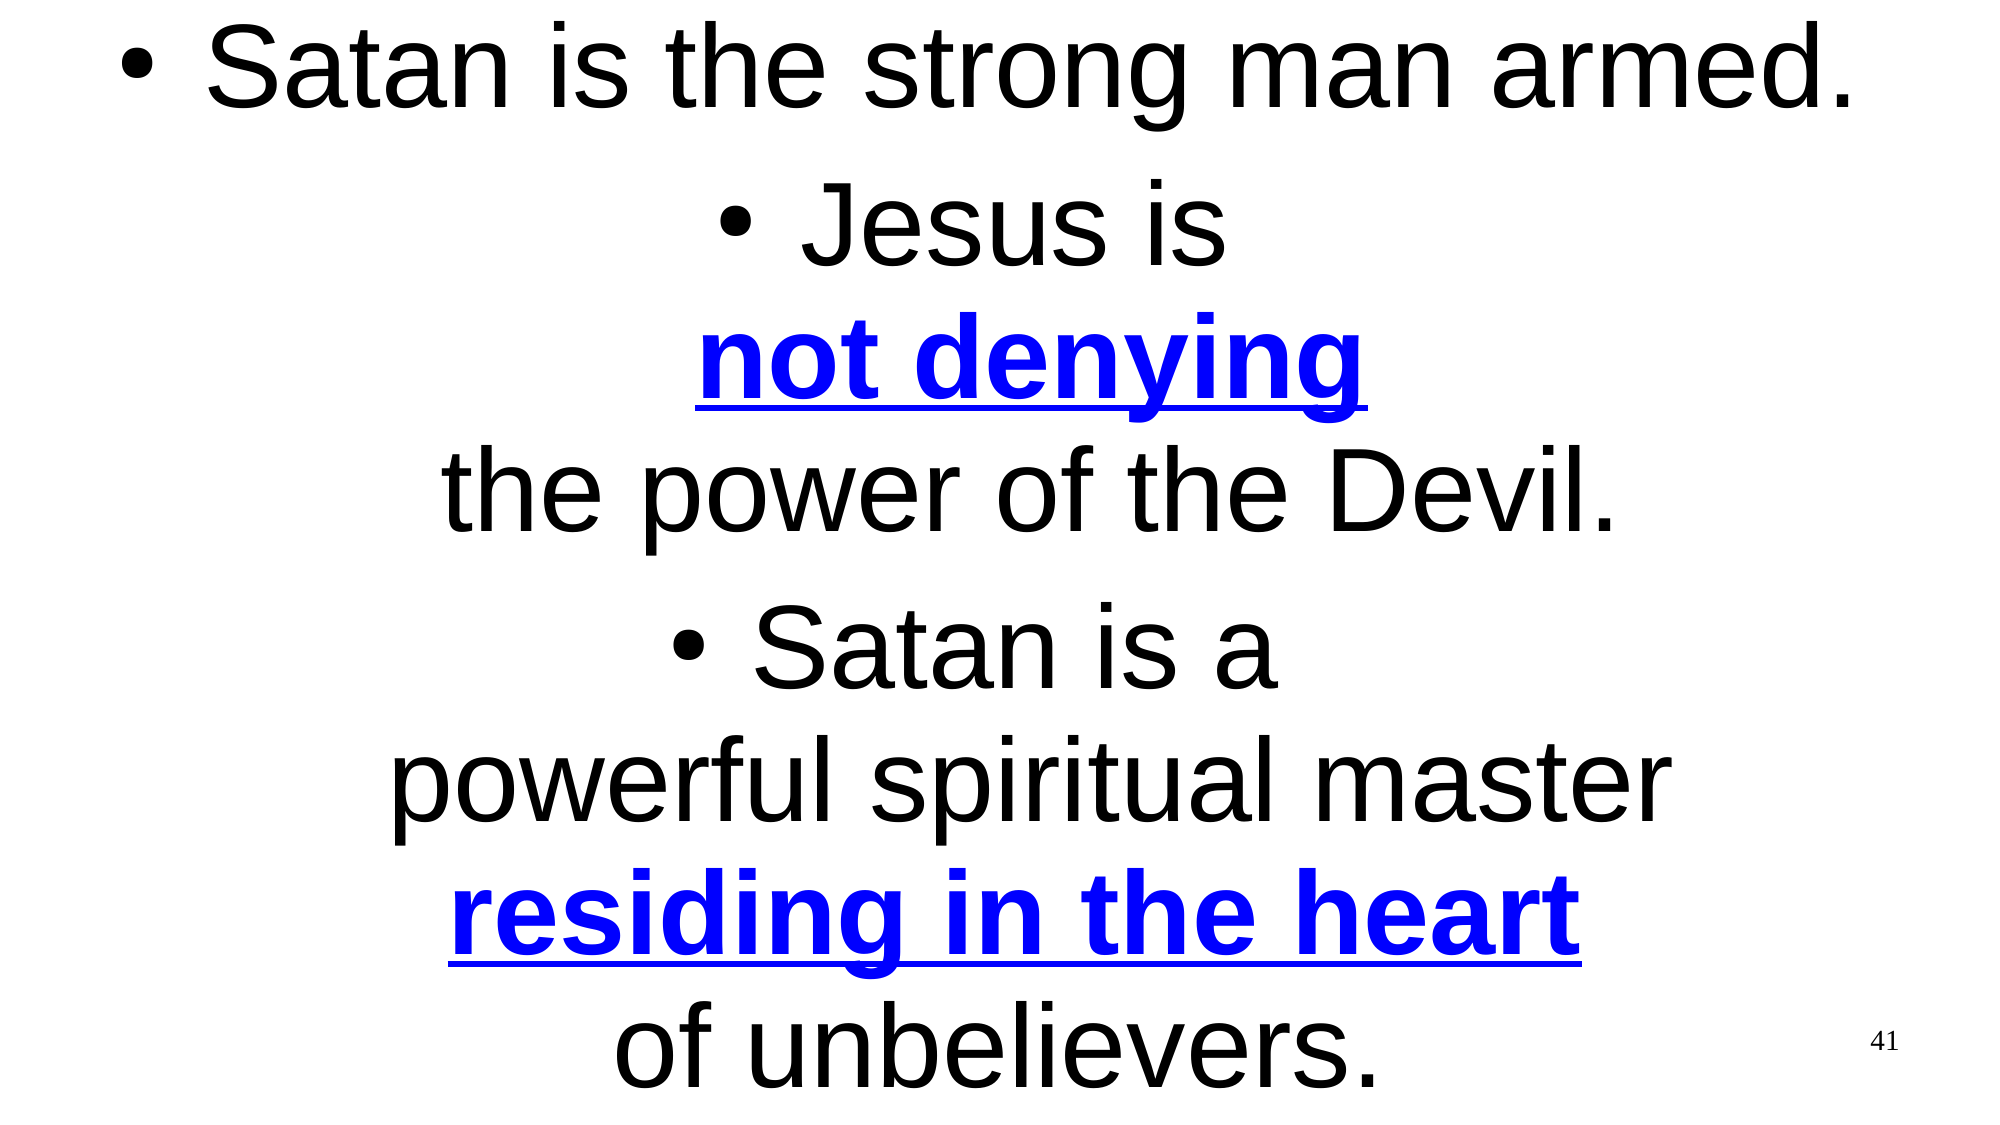

# Satan is the strong man armed.
Jesus is
not denying
the power of the Devil.
Satan is a
powerful spiritual master
residing in the heart
of unbelievers.
41